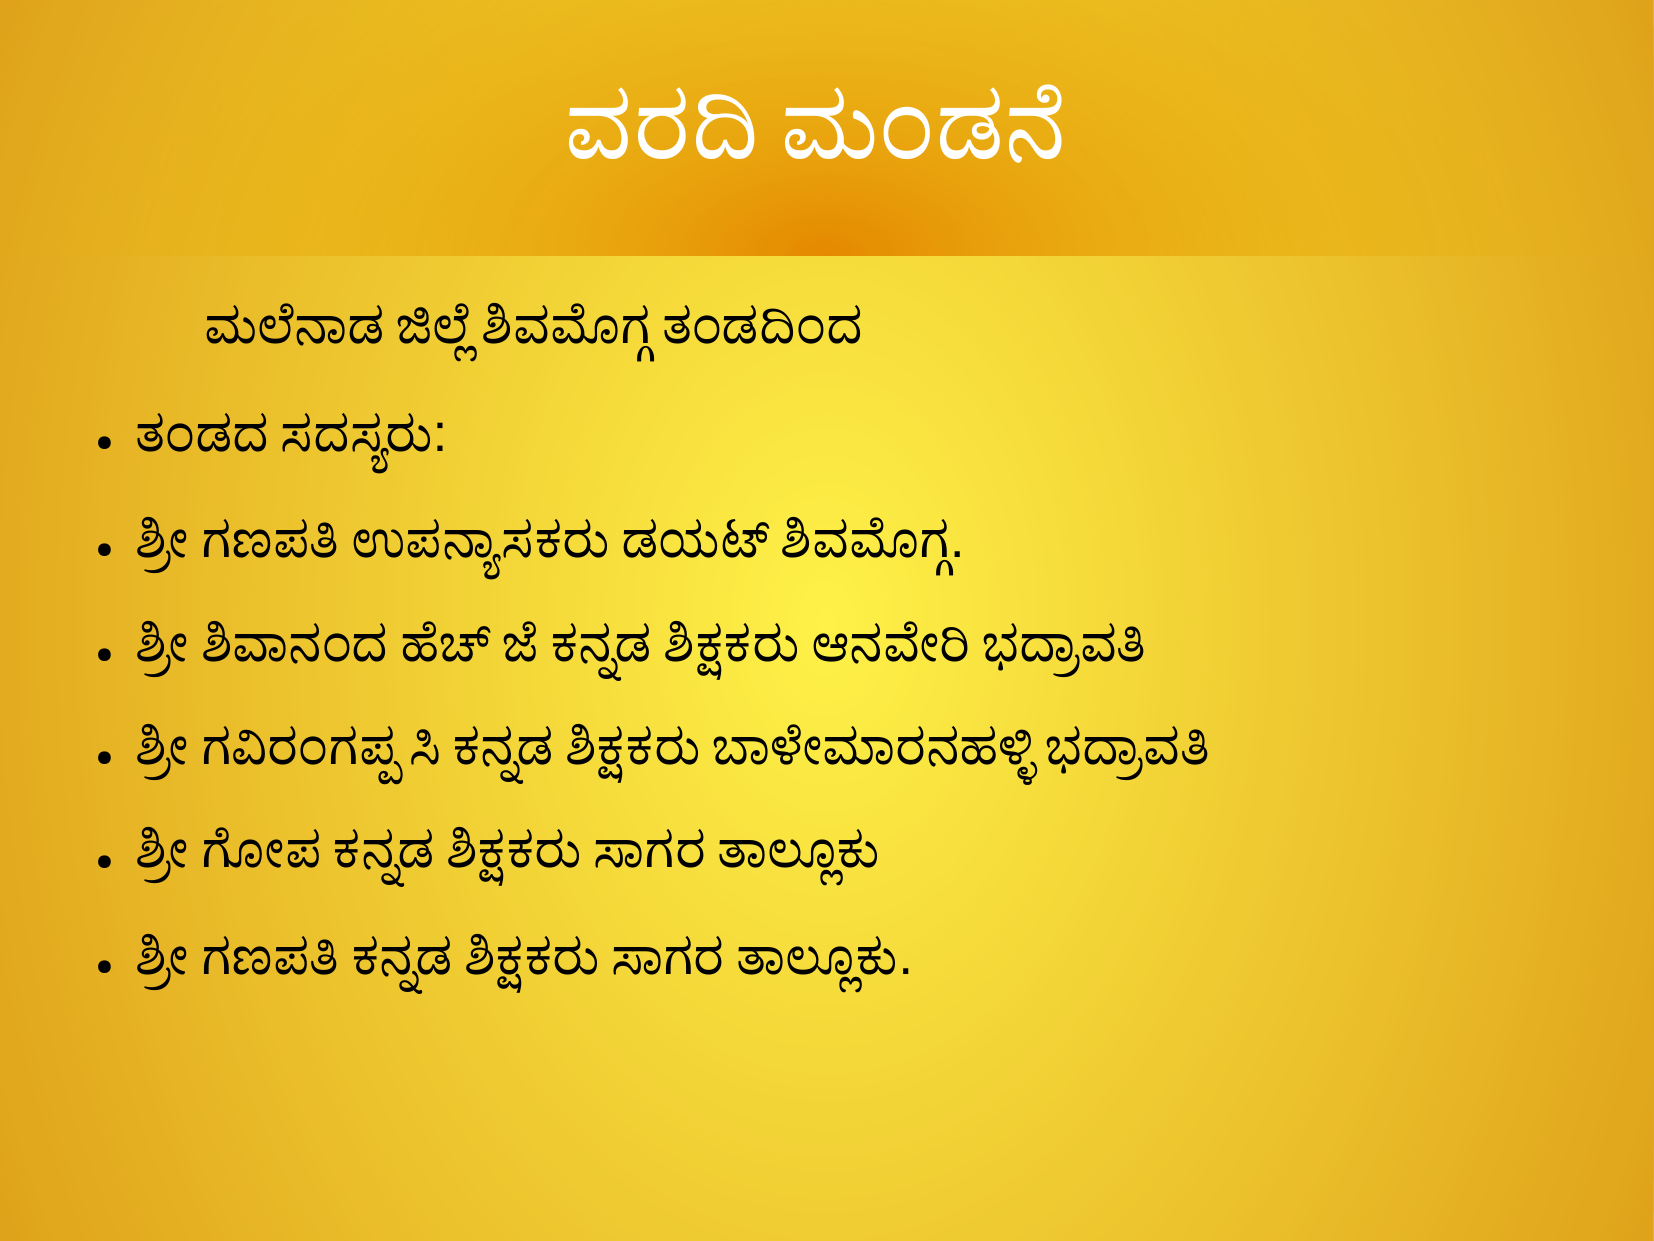

# ವರದಿ ಮಂಡನೆ
 ಮಲೆನಾಡ ಜಿಲ್ಲೆ ಶಿವಮೊಗ್ಗ ತಂಡದಿಂದ
ತಂಡದ ಸದಸ್ಯರು:
ಶ್ರೀ ಗಣಪತಿ ಉಪನ್ಯಾಸಕರು ಡಯಟ್ ಶಿವಮೊಗ್ಗ.
ಶ್ರೀ ಶಿವಾನಂದ ಹೆಚ್ ಜೆ ಕನ್ನಡ ಶಿಕ್ಷಕರು ಆನವೇರಿ ಭದ್ರಾವತಿ
ಶ್ರೀ ಗವಿರಂಗಪ್ಪ ಸಿ ಕನ್ನಡ ಶಿಕ್ಷಕರು ಬಾಳೇಮಾರನಹಳ್ಳಿ ಭದ್ರಾವತಿ
ಶ್ರೀ ಗೋಪ ಕನ್ನಡ ಶಿಕ್ಷಕರು ಸಾಗರ ತಾಲ್ಲೂಕು
ಶ್ರೀ ಗಣಪತಿ ಕನ್ನಡ ಶಿಕ್ಷಕರು ಸಾಗರ ತಾಲ್ಲೂಕು.